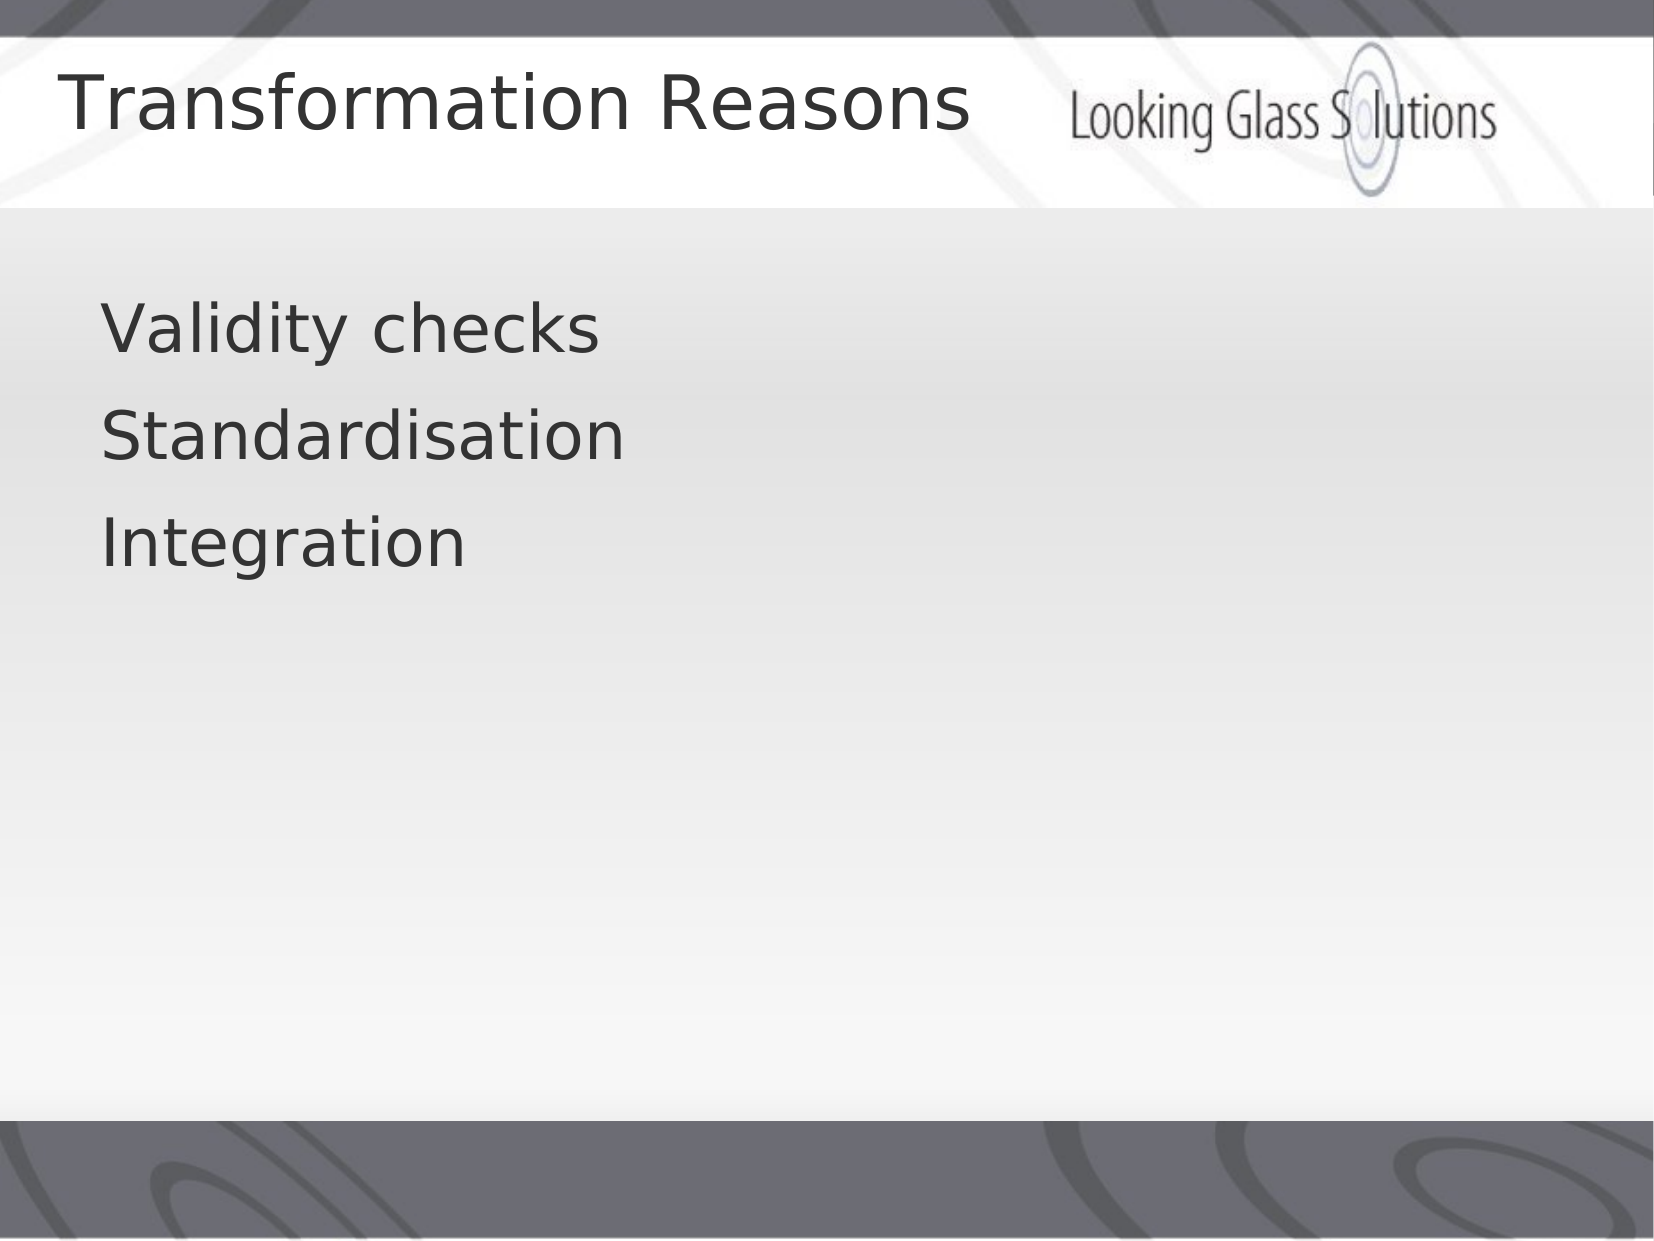

# Transformation Reasons
Validity checks
Standardisation
Integration